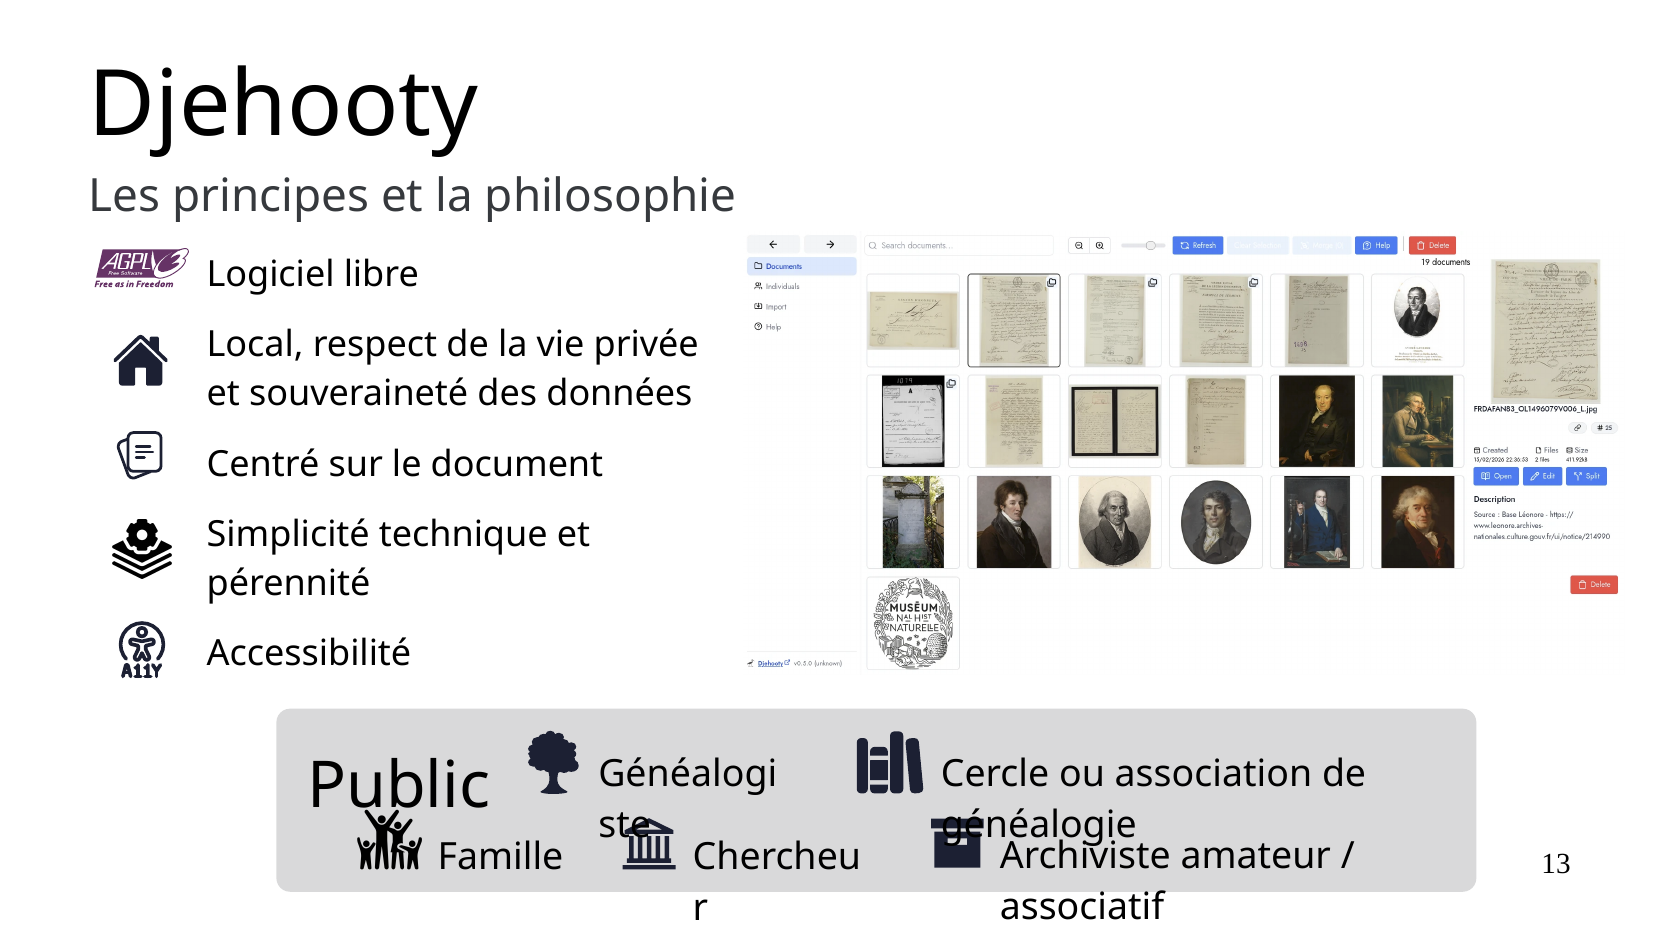

# Djehooty Les principes et la philosophie
Logiciel libre
Local, respect de la vie privée et souveraineté des données
Centré sur le document
Simplicité technique et pérennité
Accessibilité
Public
Généalogiste
Cercle ou association de généalogie
Archiviste amateur / associatif
Famille
Chercheur
13